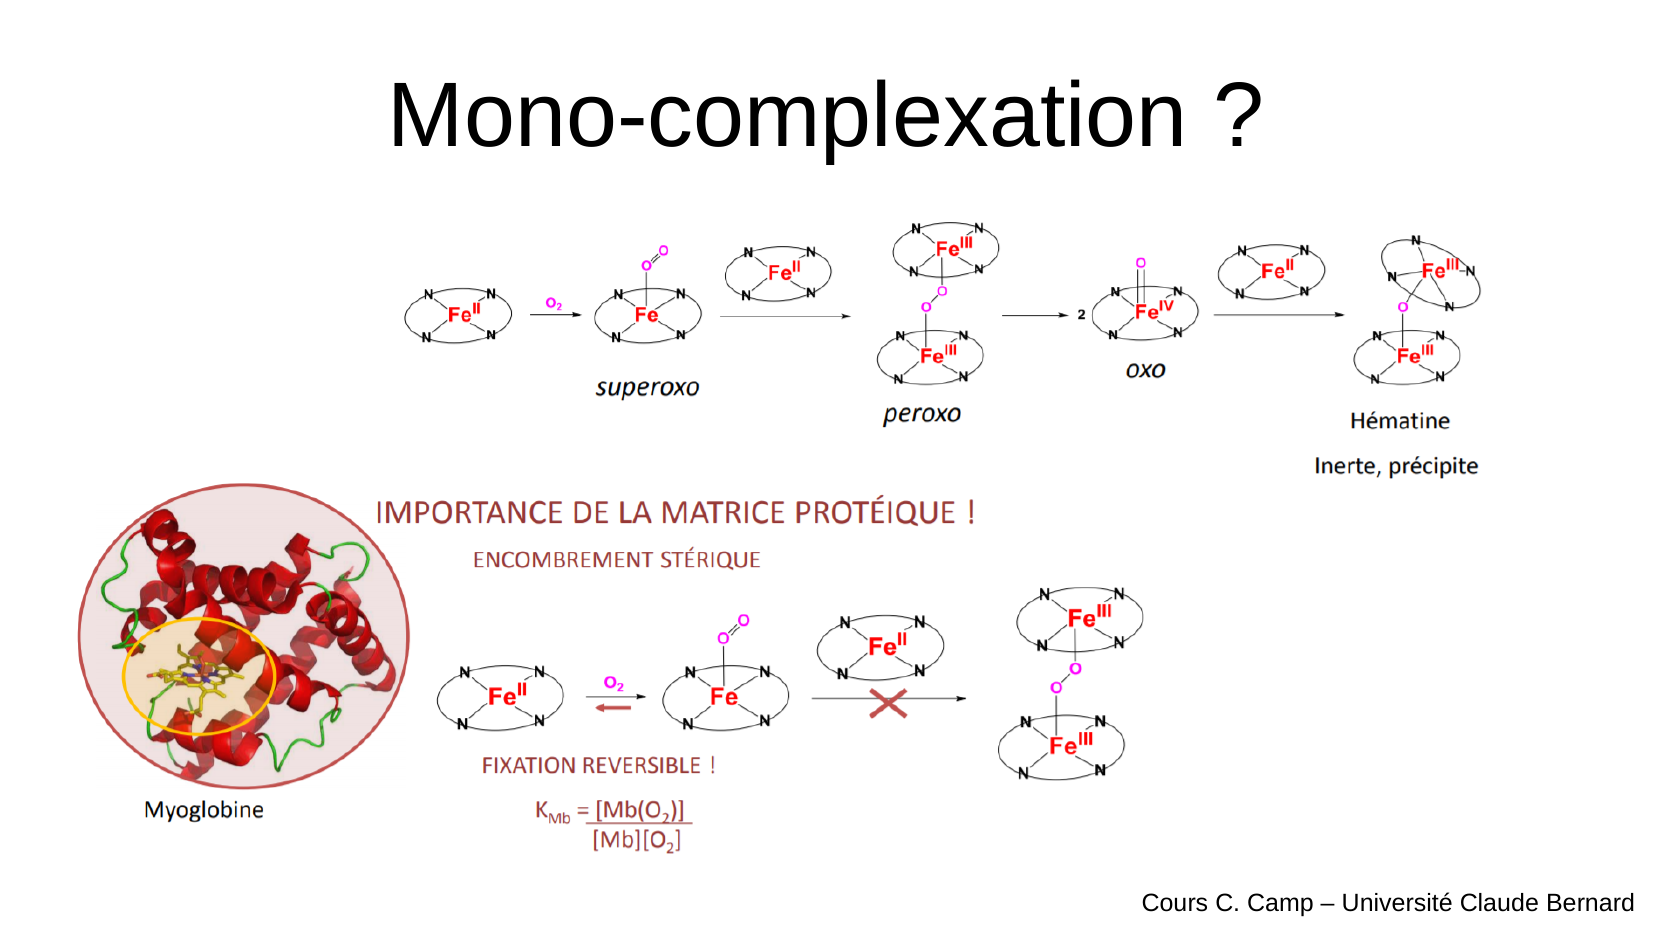

# Mono-complexation ?
Cours C. Camp – Université Claude Bernard